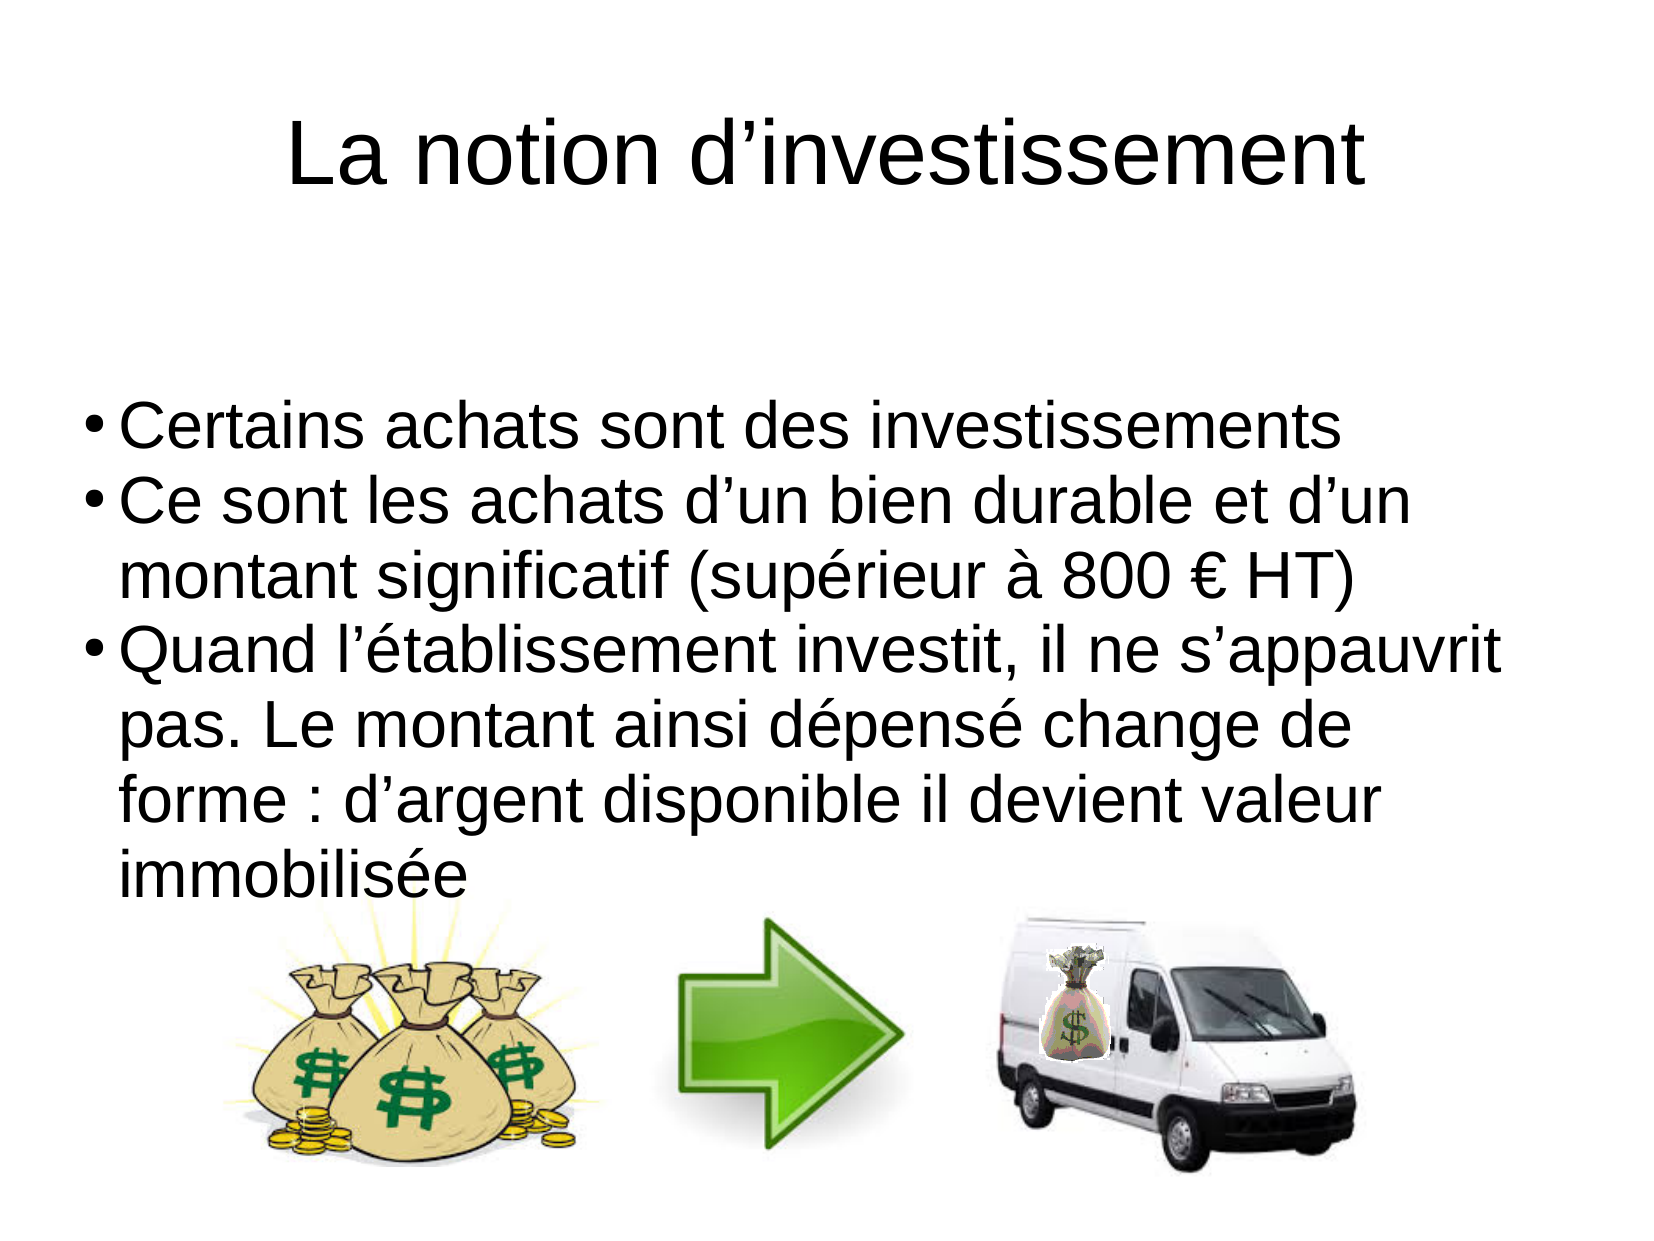

# La notion d’investissement
Certains achats sont des investissements
Ce sont les achats d’un bien durable et d’un montant significatif (supérieur à 800 € HT)
Quand l’établissement investit, il ne s’appauvrit pas. Le montant ainsi dépensé change de forme : d’argent disponible il devient valeur immobilisée